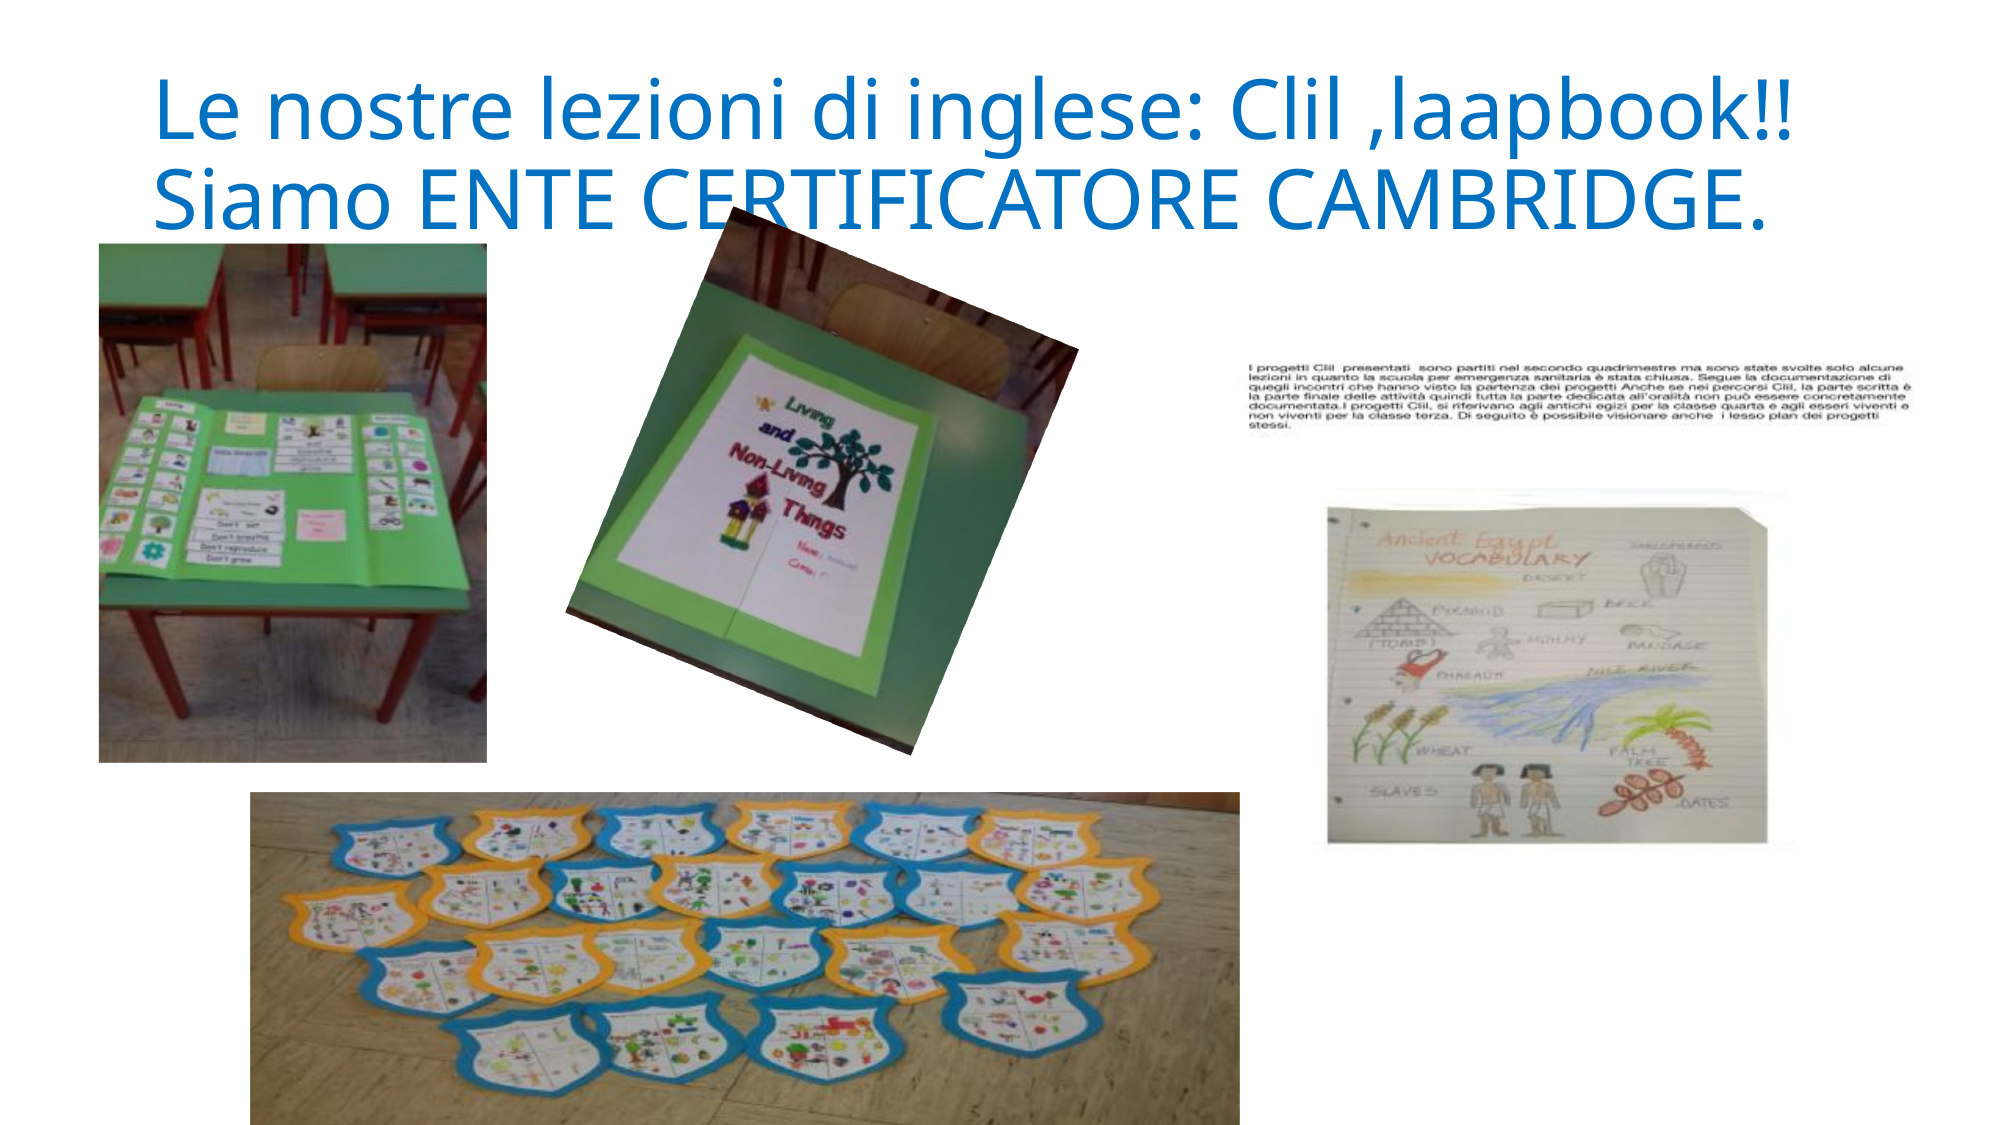

# Le nostre lezioni di inglese: Clil ,laapbook!!Siamo ENTE CERTIFICATORE CAMBRIDGE. …